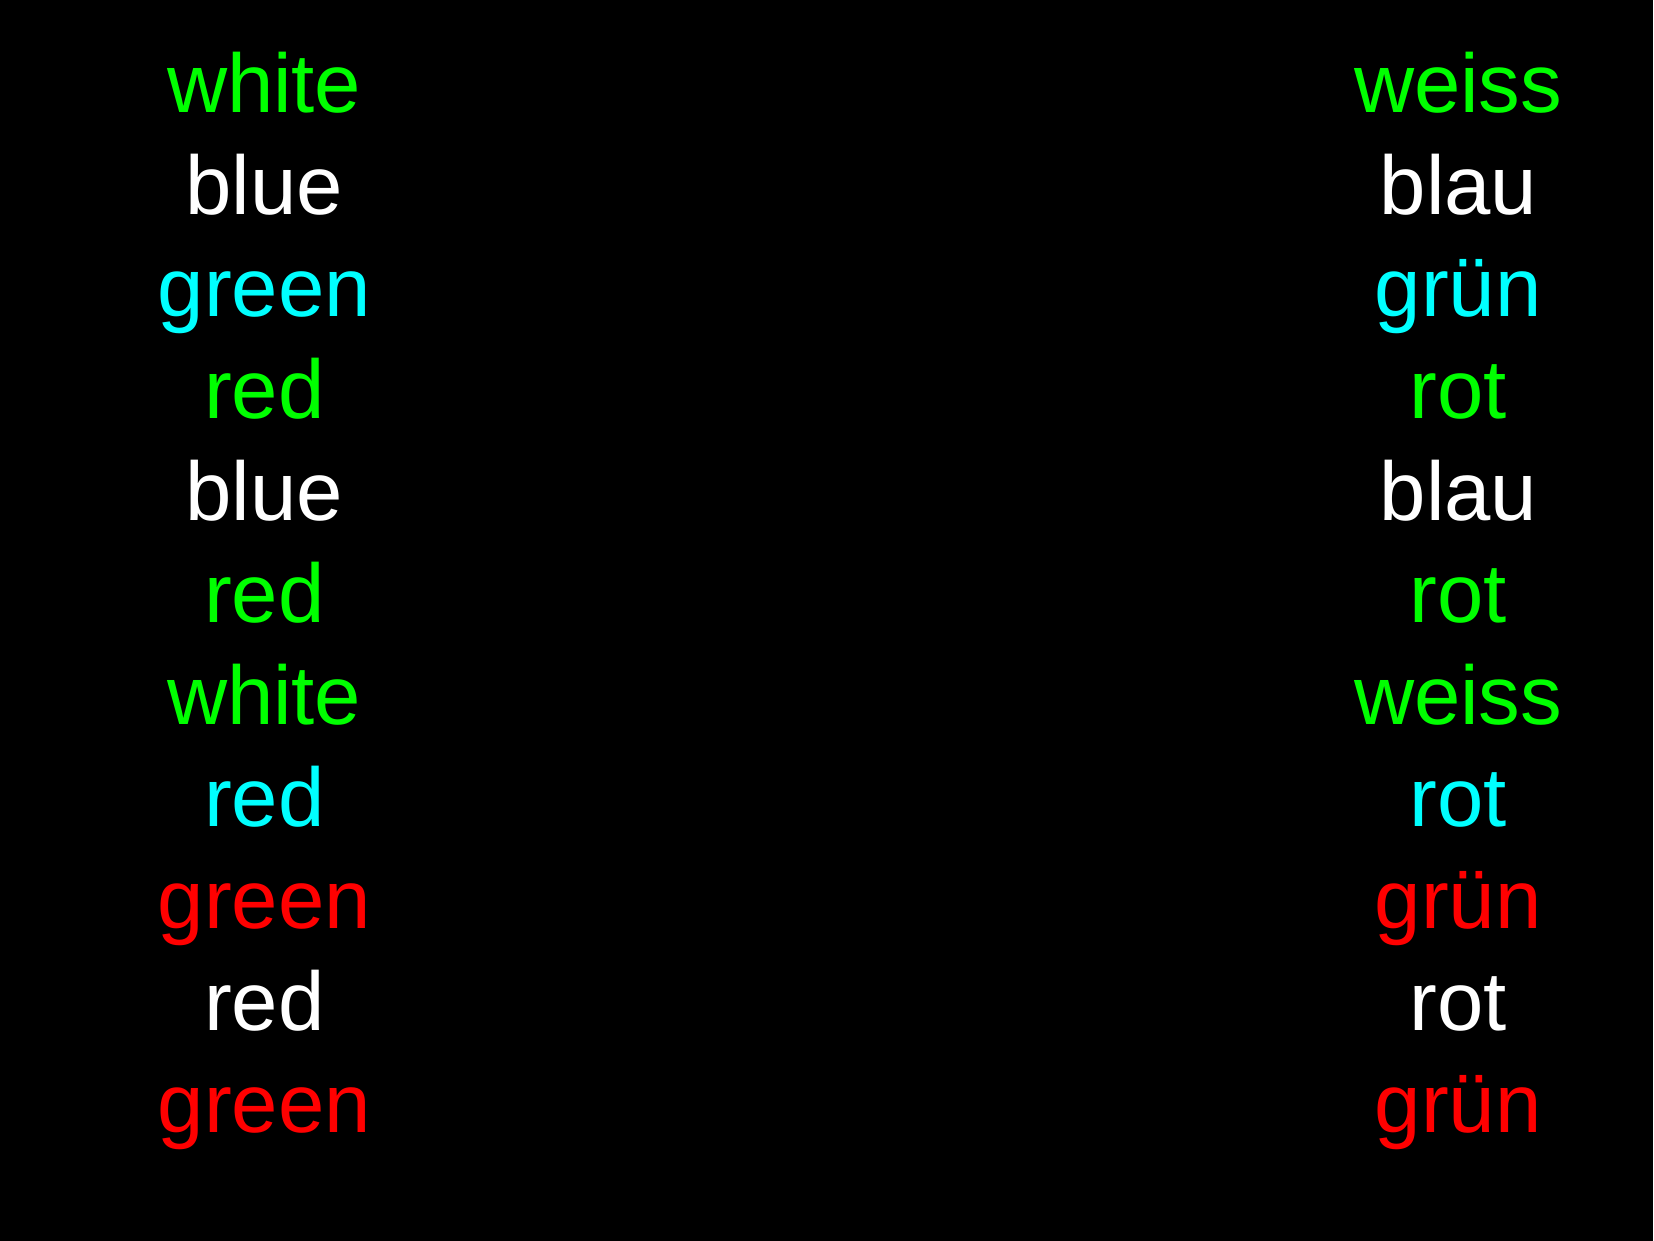

# white
blue
green
red
blue
red
white
red
green
red
green
weiss
blau
grün
rot
blau
rot
weiss
rot
grün
rot
grün